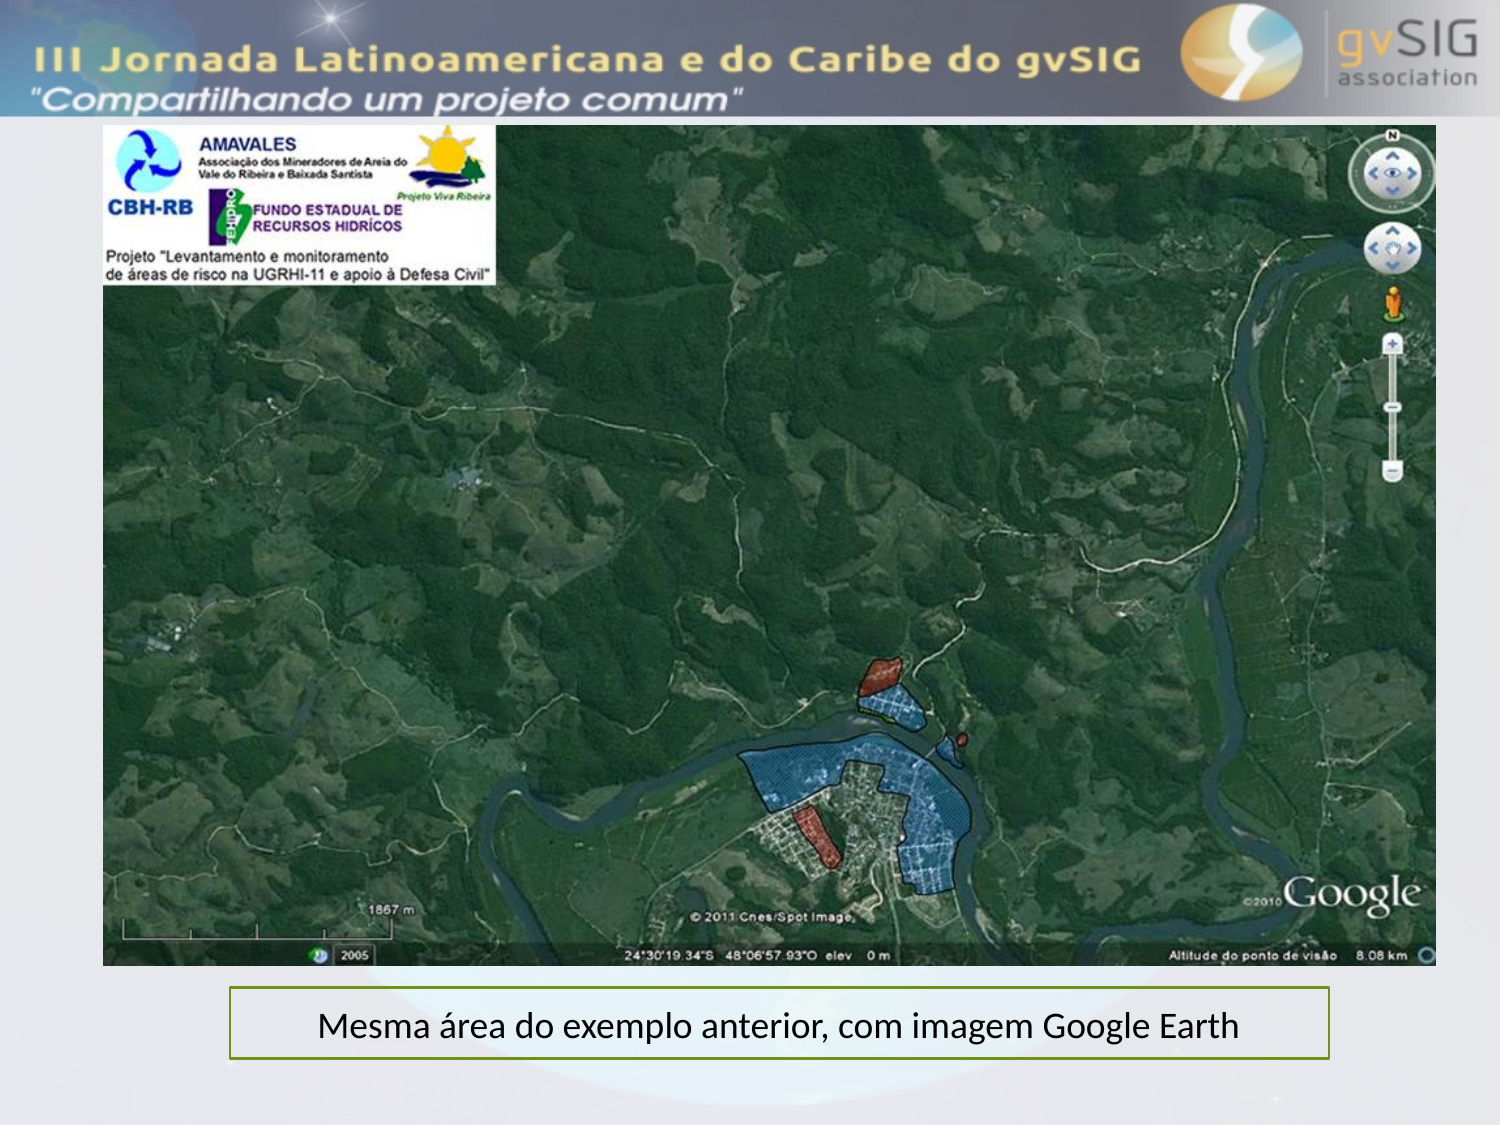

Mesma área do exemplo anterior, com imagem Google Earth